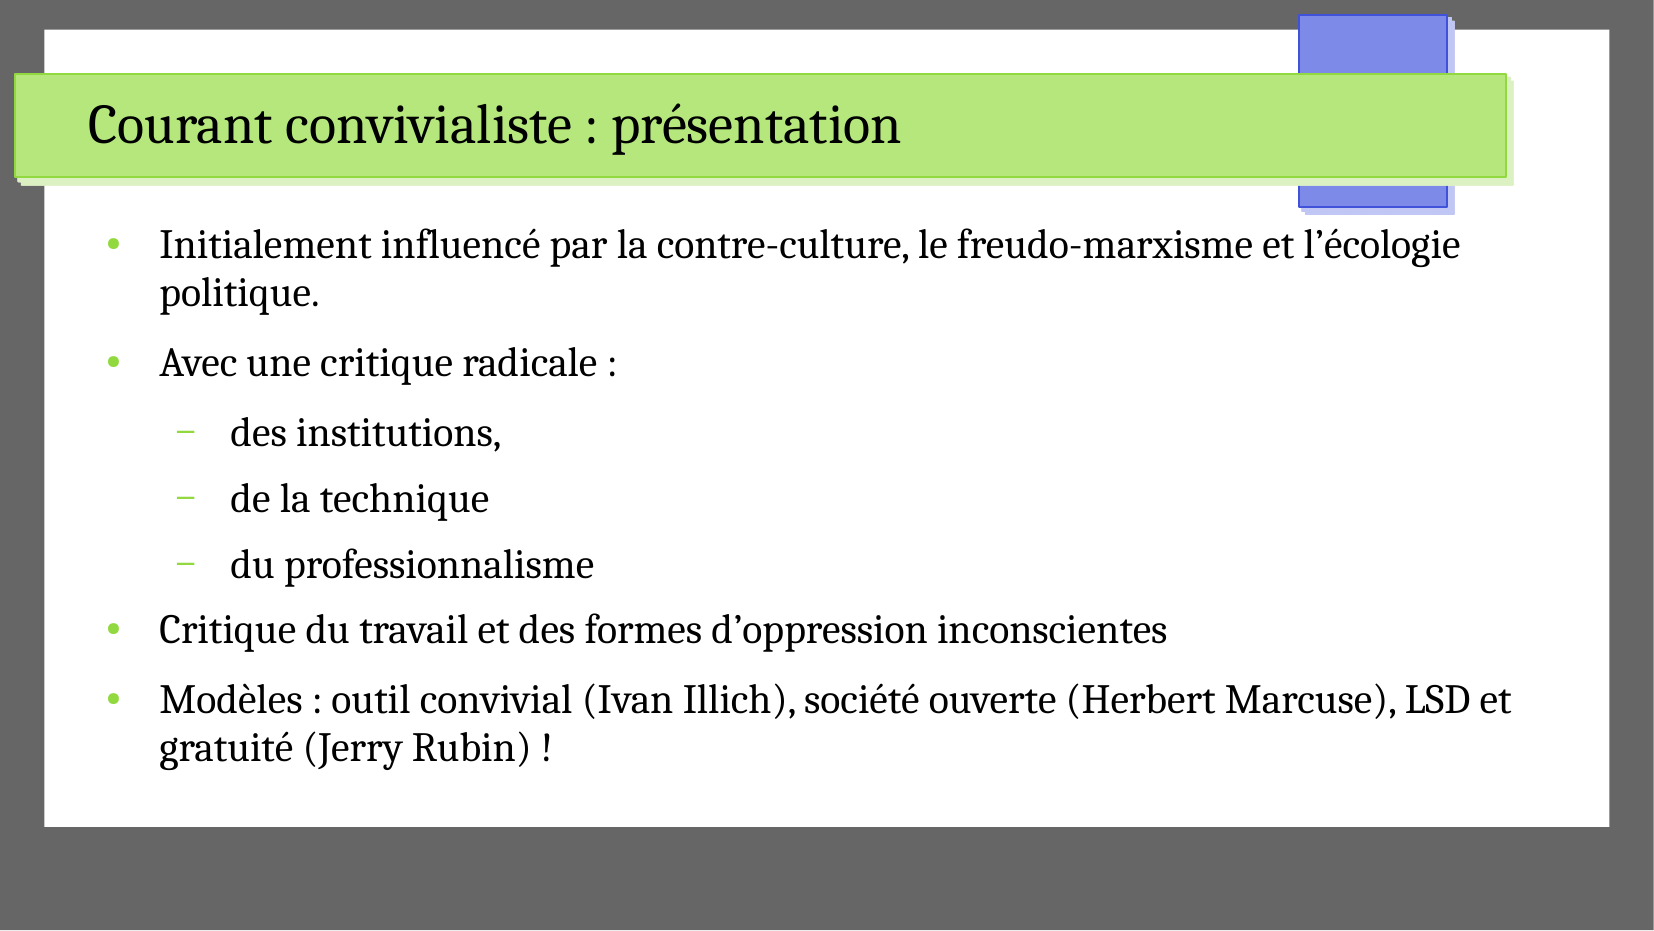

# Courant convivialiste : présentation
Initialement influencé par la contre-culture, le freudo-marxisme et l’écologie politique.
Avec une critique radicale :
des institutions,
de la technique
du professionnalisme
Critique du travail et des formes d’oppression inconscientes
Modèles : outil convivial (Ivan Illich), société ouverte (Herbert Marcuse), LSD et gratuité (Jerry Rubin) !